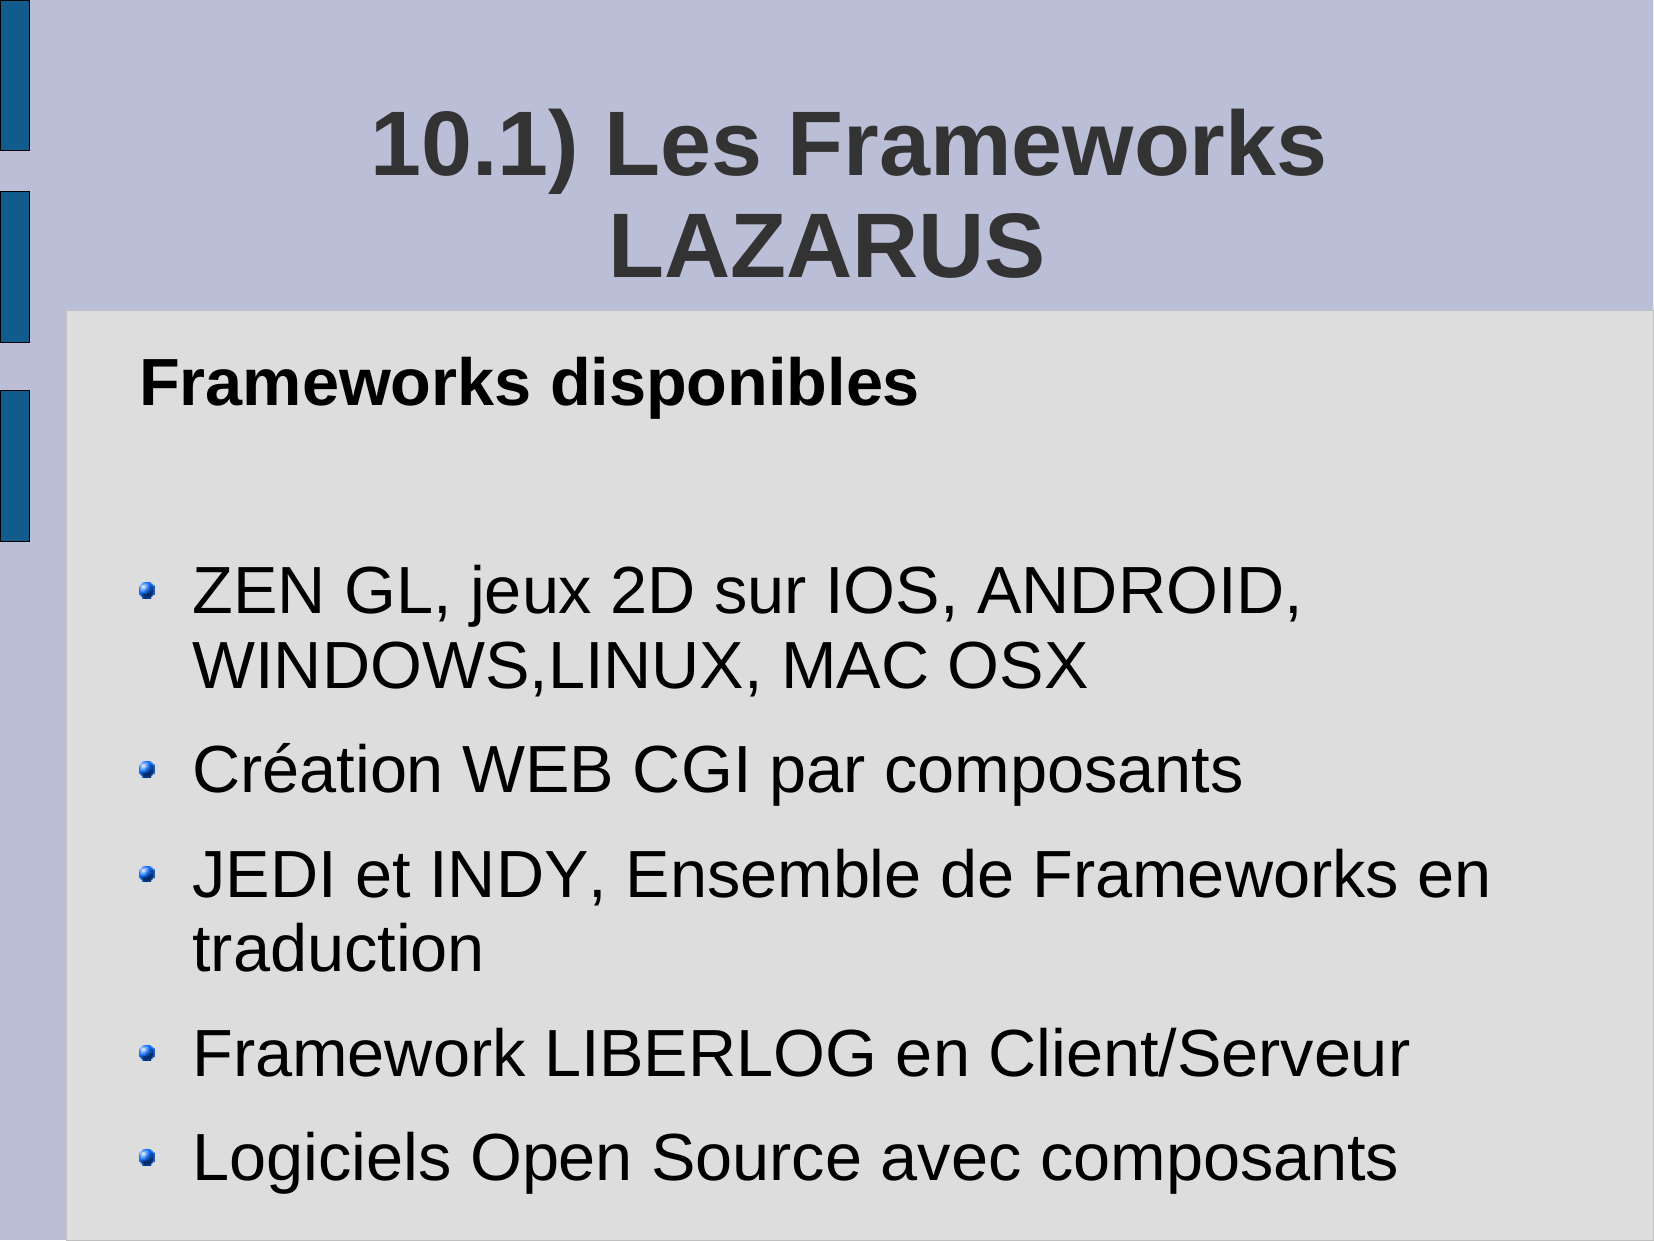

# 10.1) Les Frameworks LAZARUS
Frameworks disponibles
ZEN GL, jeux 2D sur IOS, ANDROID, WINDOWS,LINUX, MAC OSX
Création WEB CGI par composants
JEDI et INDY, Ensemble de Frameworks en traduction
Framework LIBERLOG en Client/Serveur
Logiciels Open Source avec composants